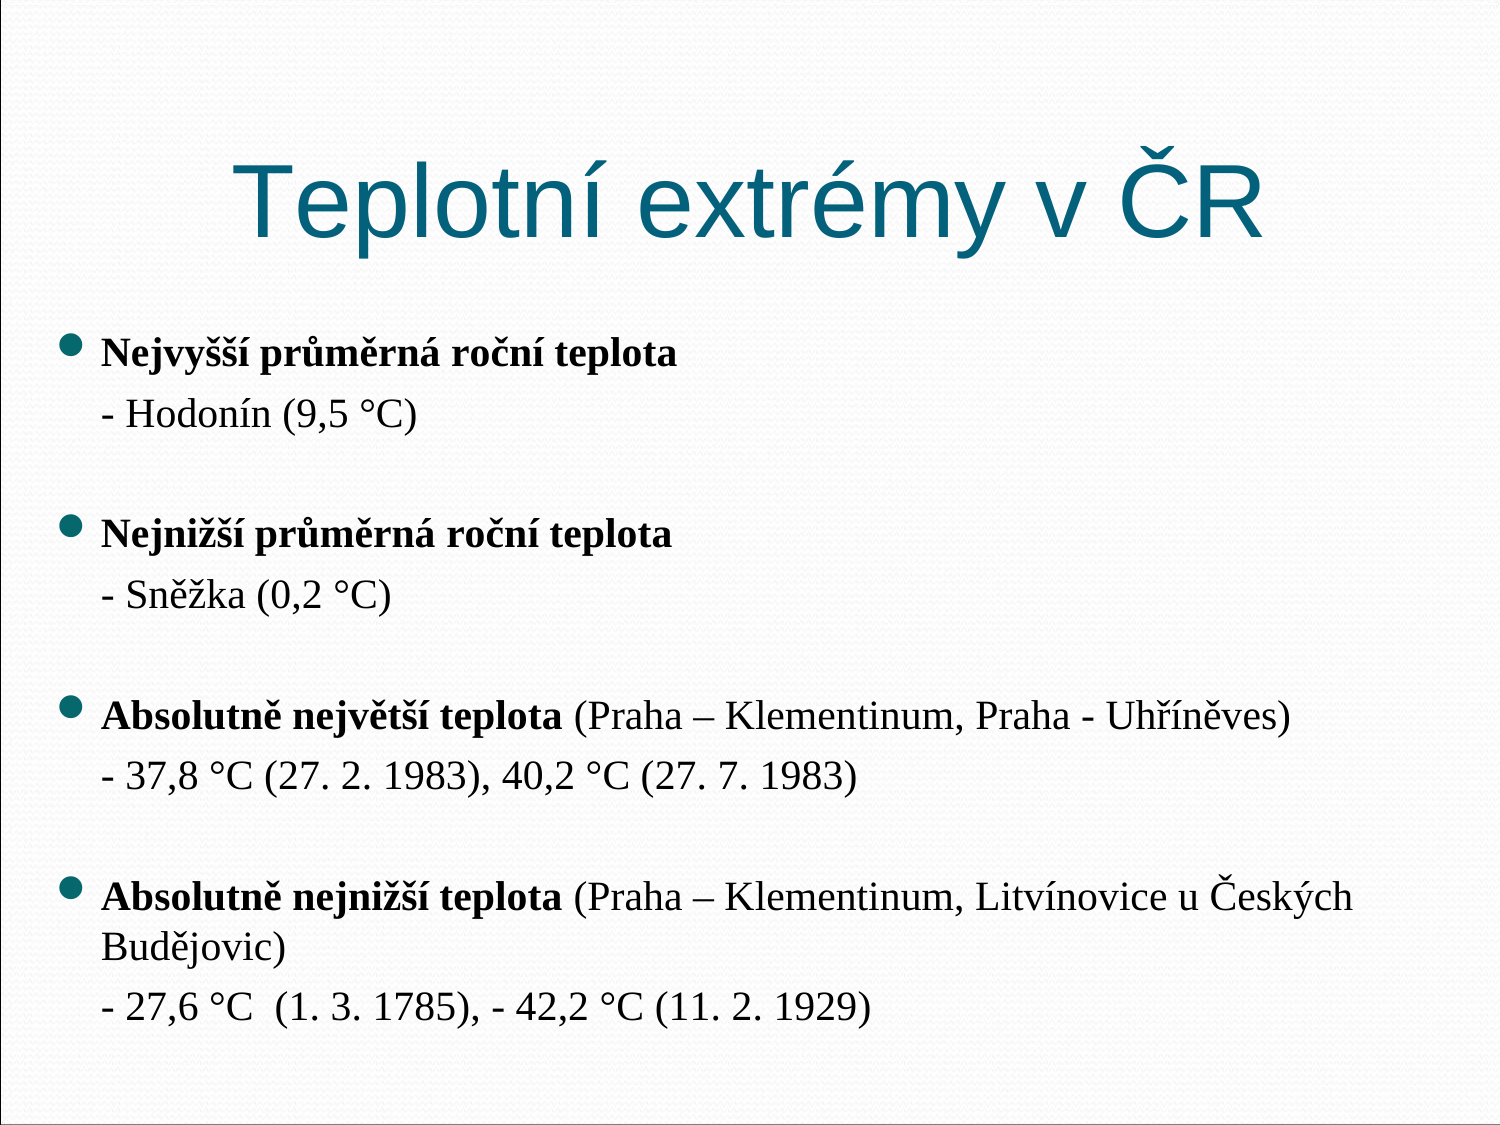

# Teplotní extrémy v ČR
Nejvyšší průměrná roční teplota
	- Hodonín (9,5 °C)
Nejnižší průměrná roční teplota
	- Sněžka (0,2 °C)
Absolutně největší teplota (Praha – Klementinum, Praha - Uhříněves)
 	- 37,8 °C (27. 2. 1983), 40,2 °C (27. 7. 1983)
Absolutně nejnižší teplota (Praha – Klementinum, Litvínovice u Českých Budějovic)
	- 27,6 °C (1. 3. 1785), - 42,2 °C (11. 2. 1929)